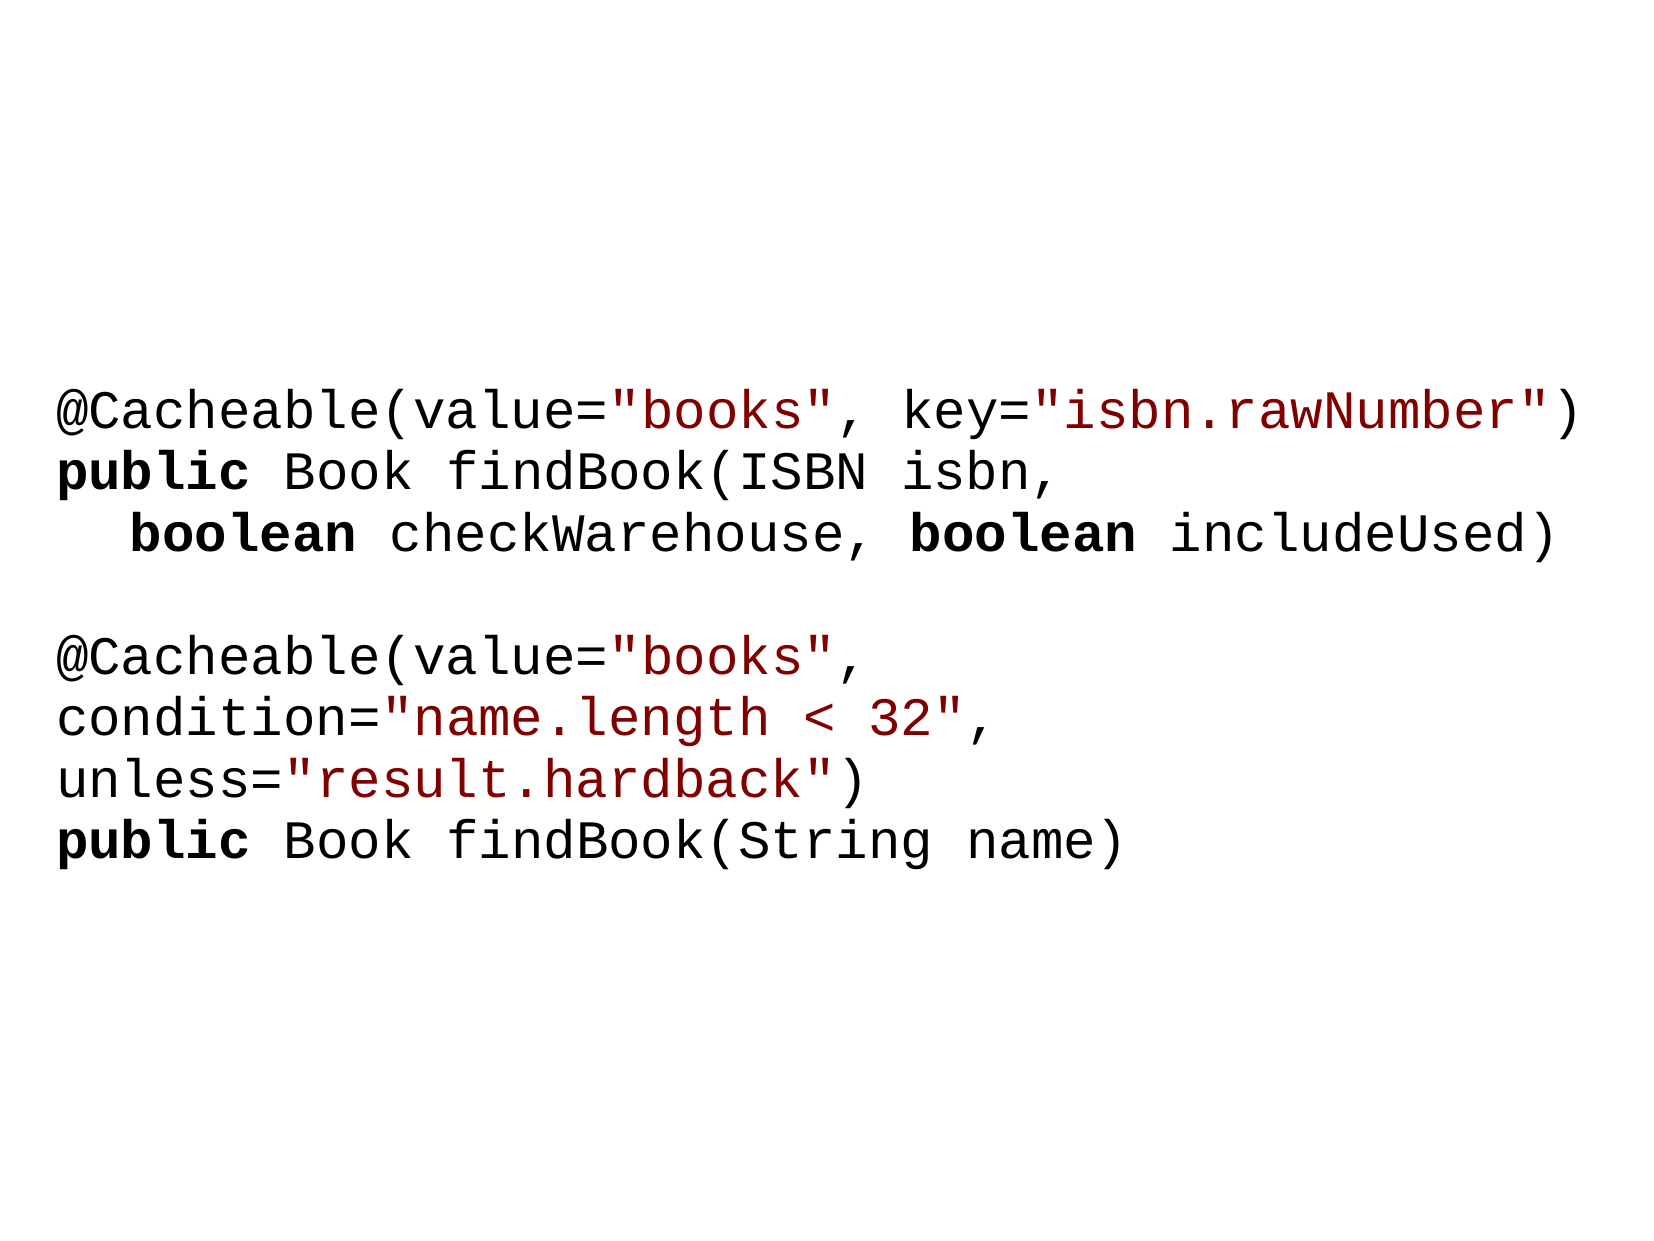

@Cacheable(value="books", key="isbn.rawNumber")
public Book findBook(ISBN isbn,
	boolean checkWarehouse, boolean includeUsed)
@Cacheable(value="books", condition="name.length < 32", unless="result.hardback")
public Book findBook(String name)